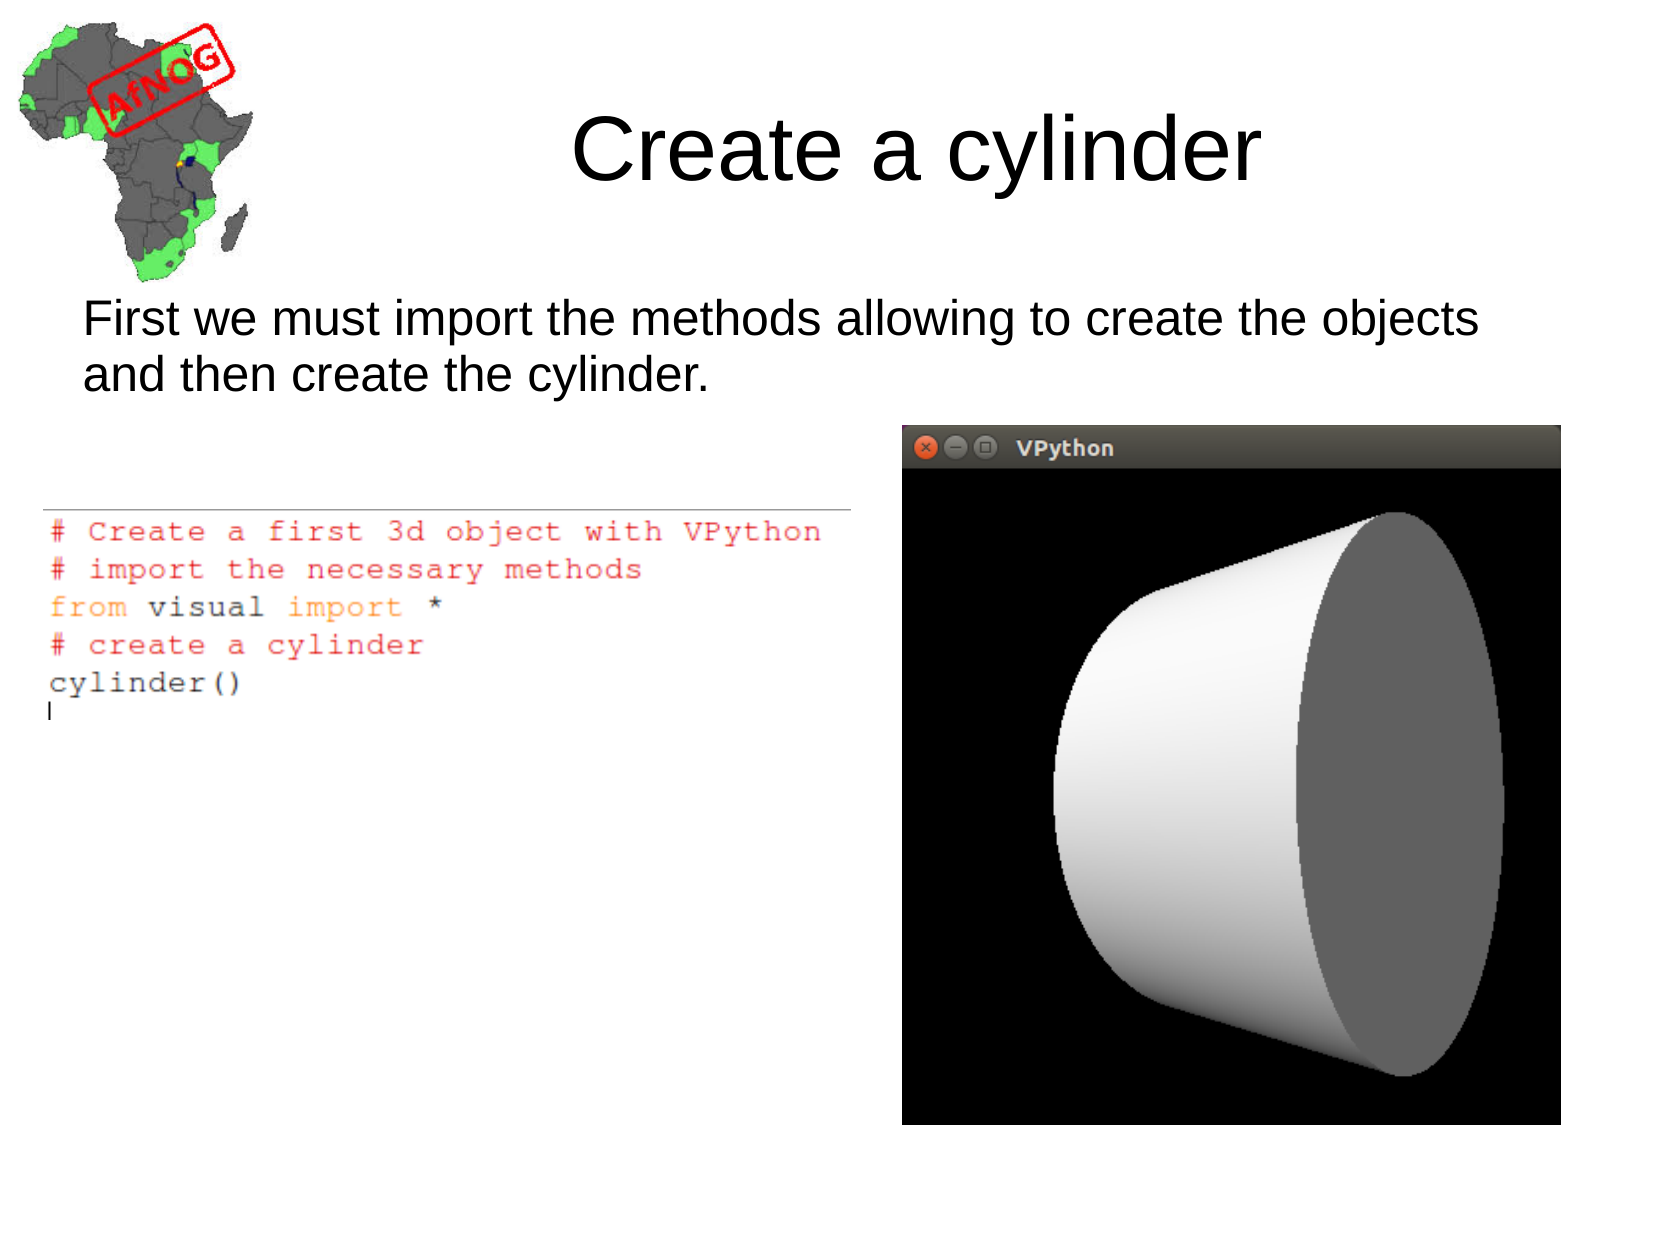

# Create a cylinder
First we must import the methods allowing to create the objects and then create the cylinder.